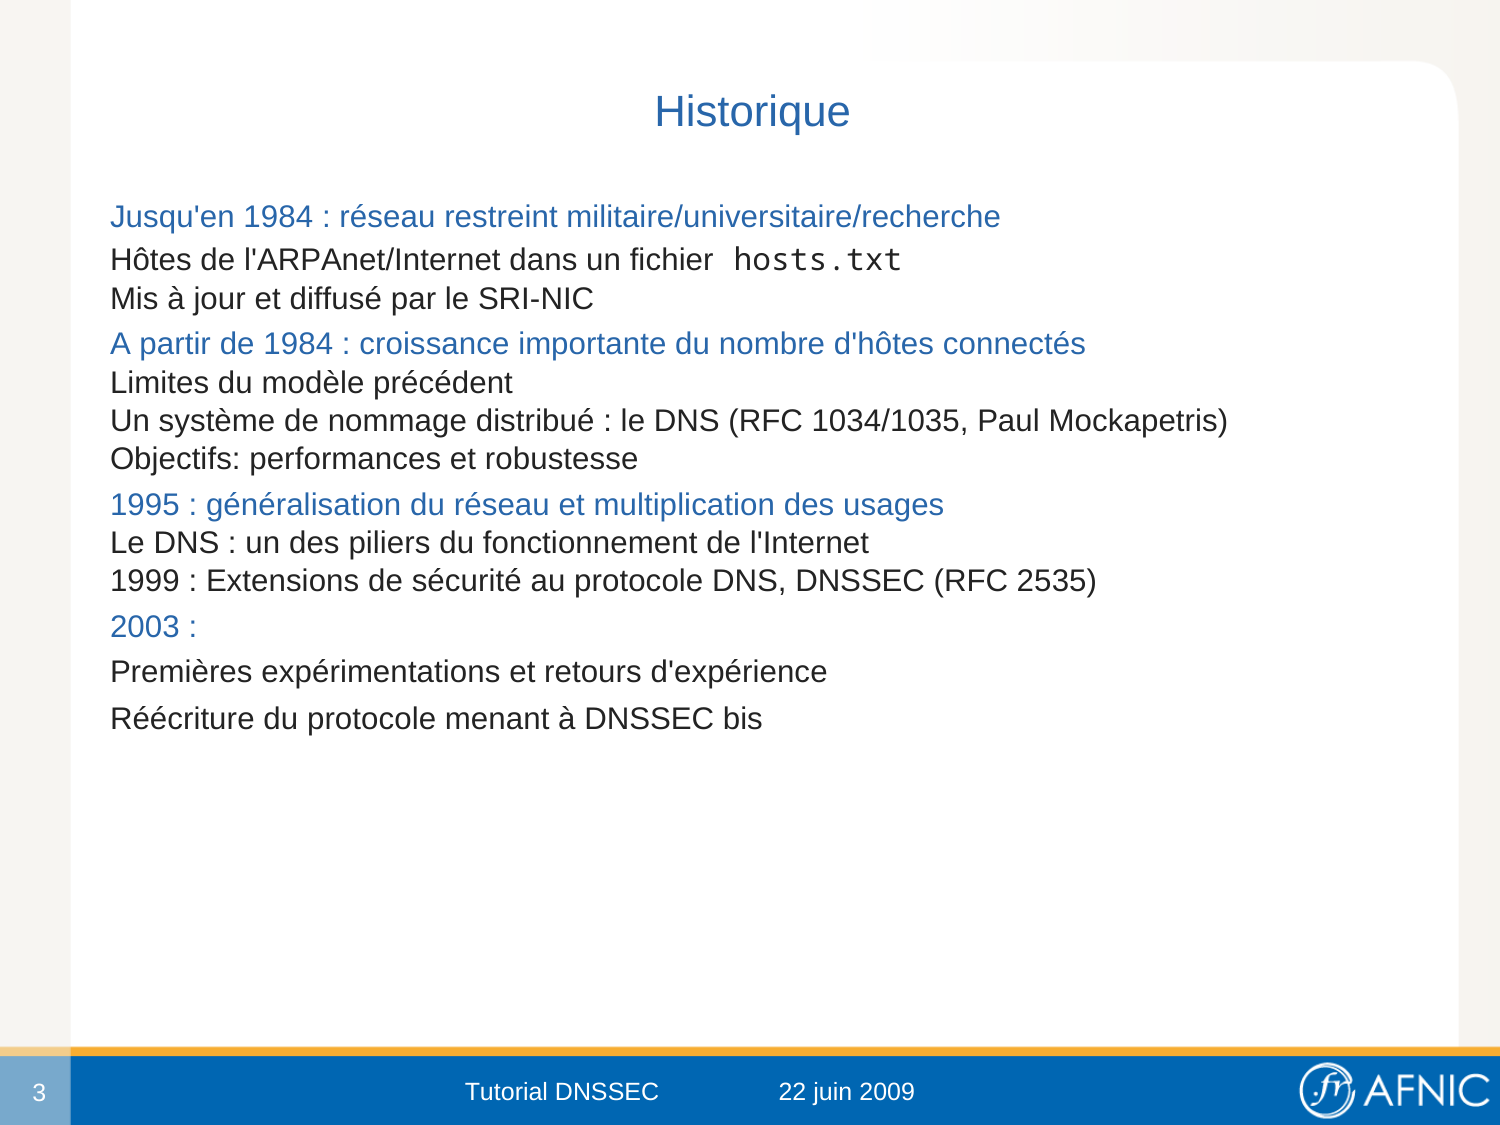

# Historique
Jusqu'en 1984 : réseau restreint militaire/universitaire/recherche
Hôtes de l'ARPAnet/Internet dans un fichier hosts.txt
Mis à jour et diffusé par le SRI-NIC
A partir de 1984 : croissance importante du nombre d'hôtes connectés
Limites du modèle précédent
Un système de nommage distribué : le DNS (RFC 1034/1035, Paul Mockapetris)
Objectifs: performances et robustesse
1995 : généralisation du réseau et multiplication des usages
Le DNS : un des piliers du fonctionnement de l'Internet
1999 : Extensions de sécurité au protocole DNS, DNSSEC (RFC 2535)
2003 :
Premières expérimentations et retours d'expérience
Réécriture du protocole menant à DNSSEC bis